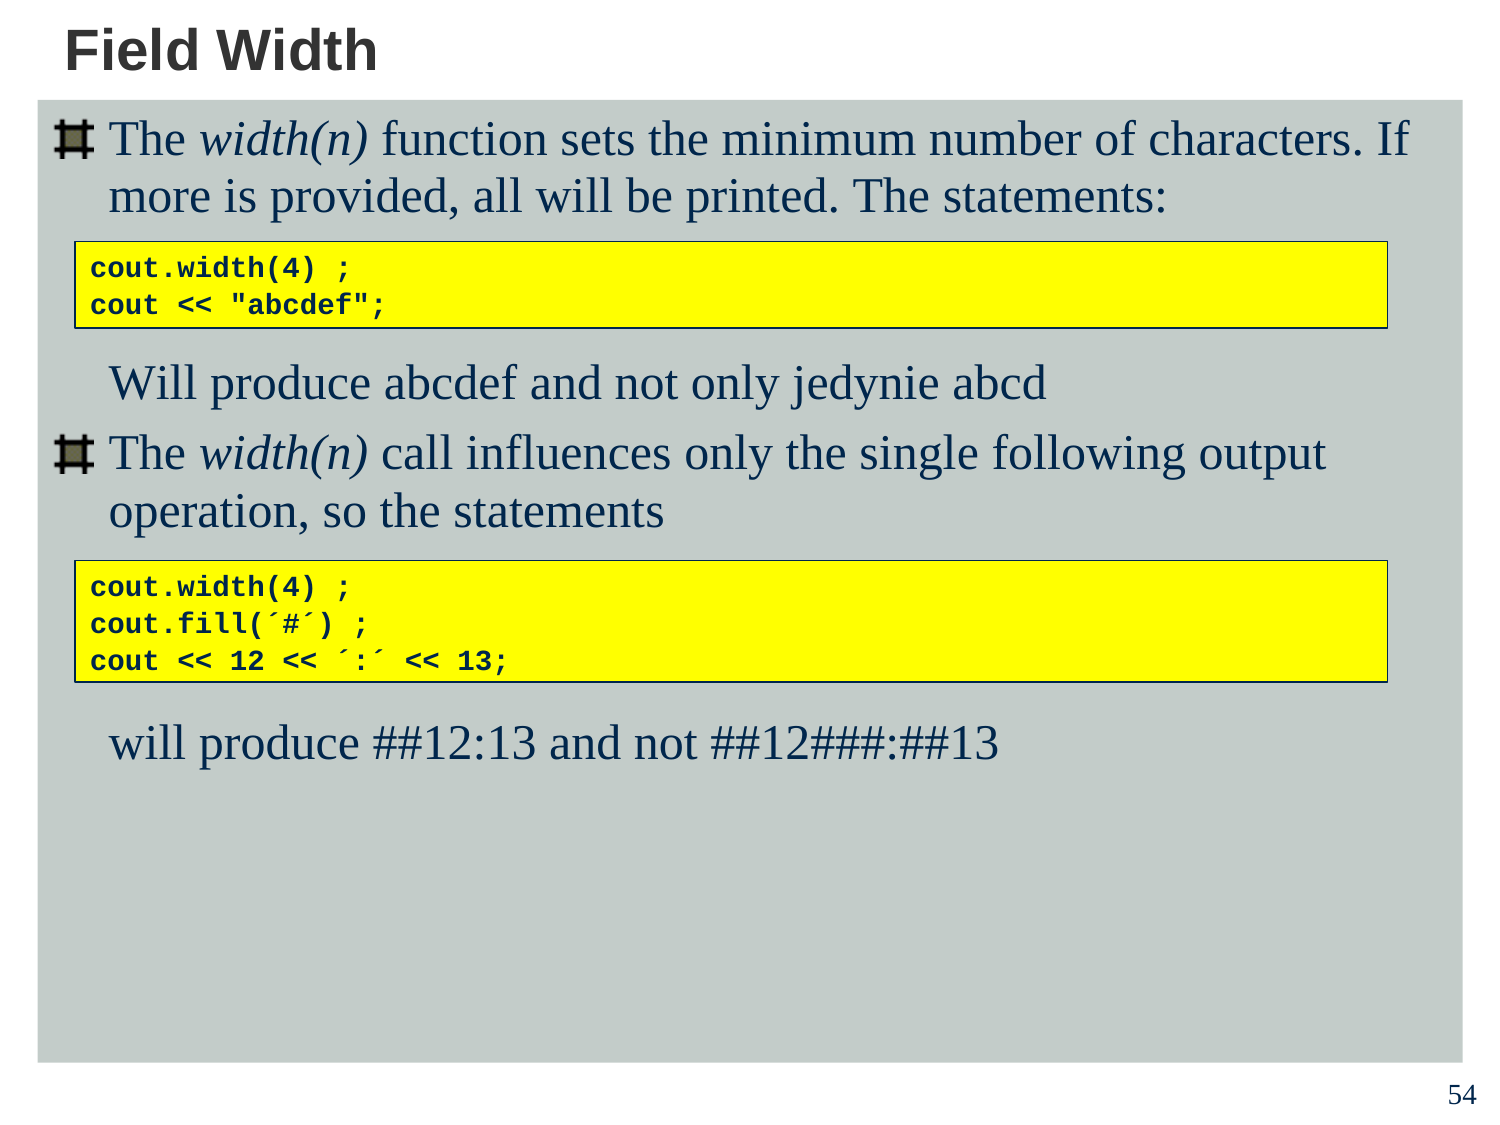

# Field Width
The width(n) function sets the minimum number of characters. If more is provided, all will be printed. The statements:
Will produce abcdef and not only jedynie abcd
The width(n) call influences only the single following output operation, so the statements
will produce ##12:13 and not ##12###:##13
cout.width(4) ;
cout << "abcdef";
cout.width(4) ;
cout.fill(´#´) ;
cout << 12 << ´:´ << 13;